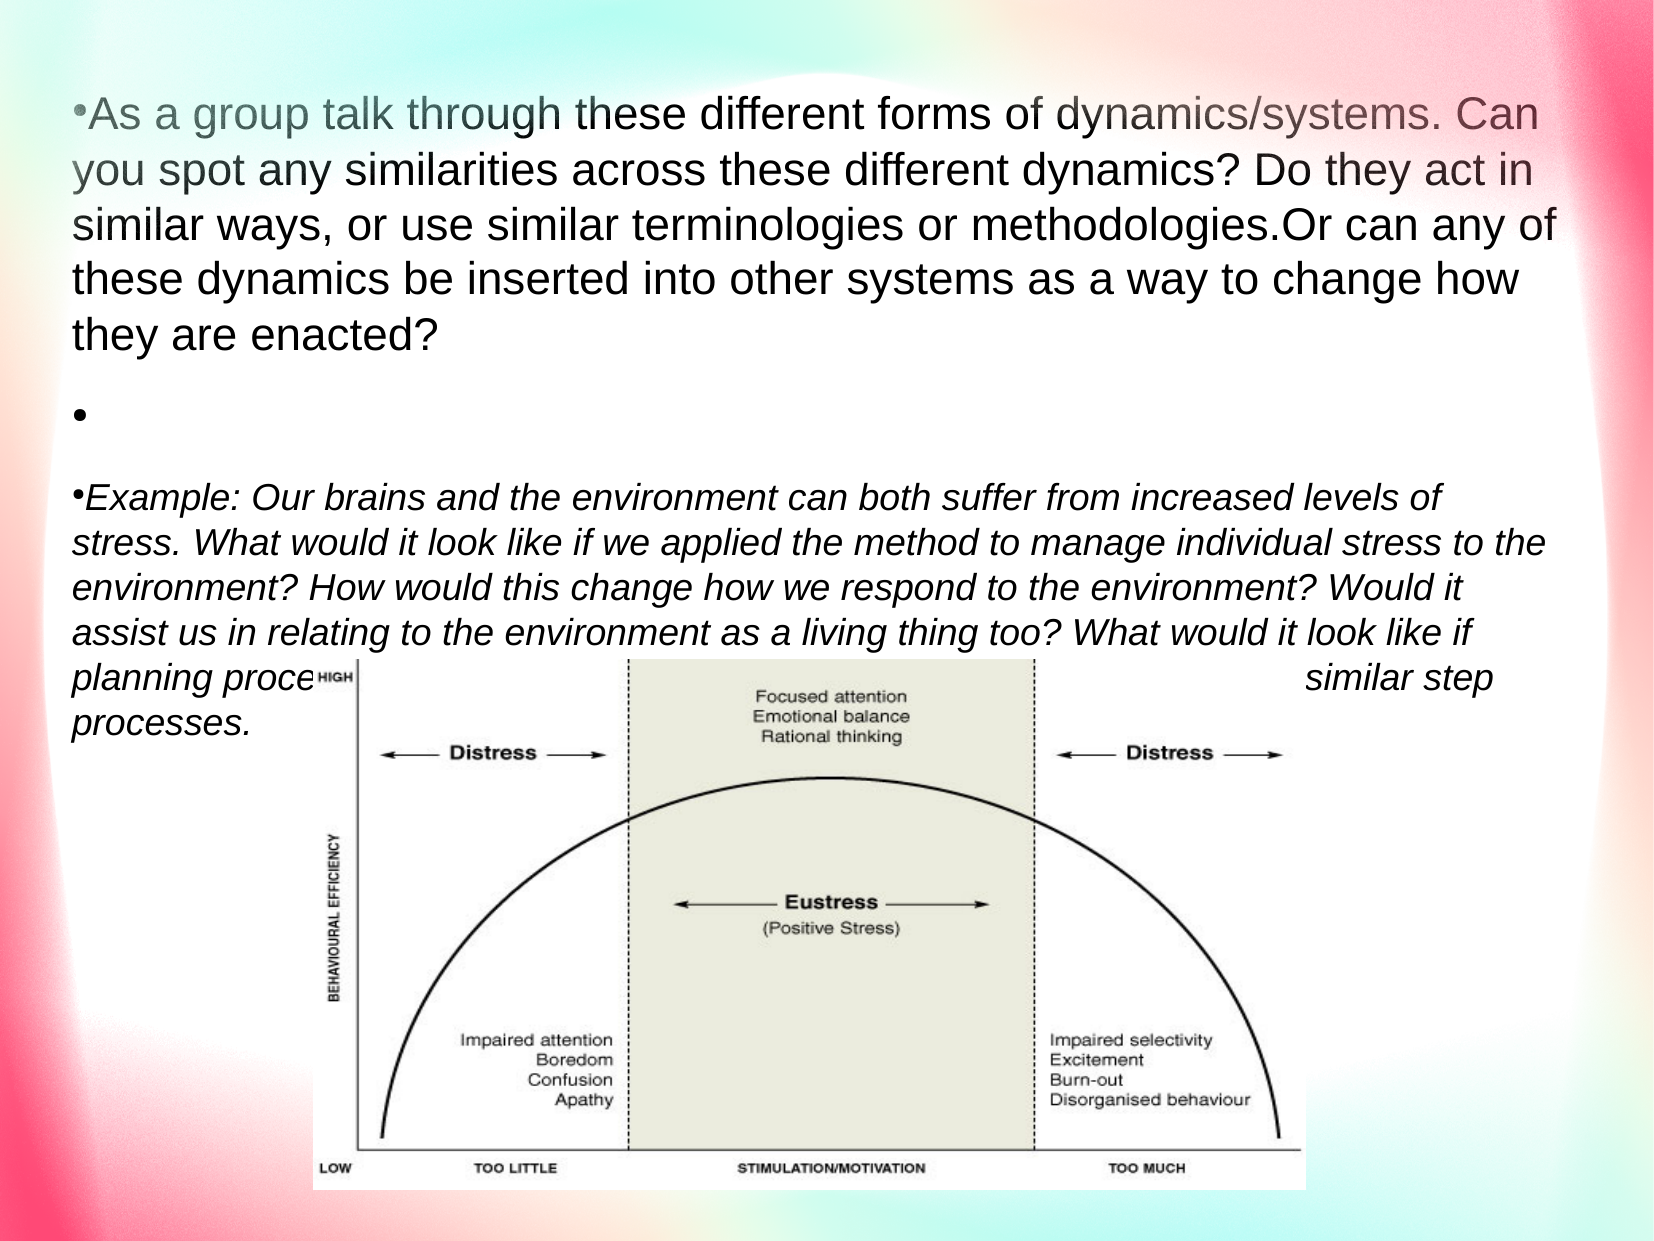

# As a group talk through these different forms of dynamics/systems. Can you spot any similarities across these different dynamics? Do they act in similar ways, or use similar terminologies or methodologies.Or can any of these dynamics be inserted into other systems as a way to change how they are enacted?
Example: Our brains and the environment can both suffer from increased levels of stress. What would it look like if we applied the method to manage individual stress to the environment? How would this change how we respond to the environment? Would it assist us in relating to the environment as a living thing too? What would it look like if planning processes, mirrored how we managed stress reduction – as they similar step processes.